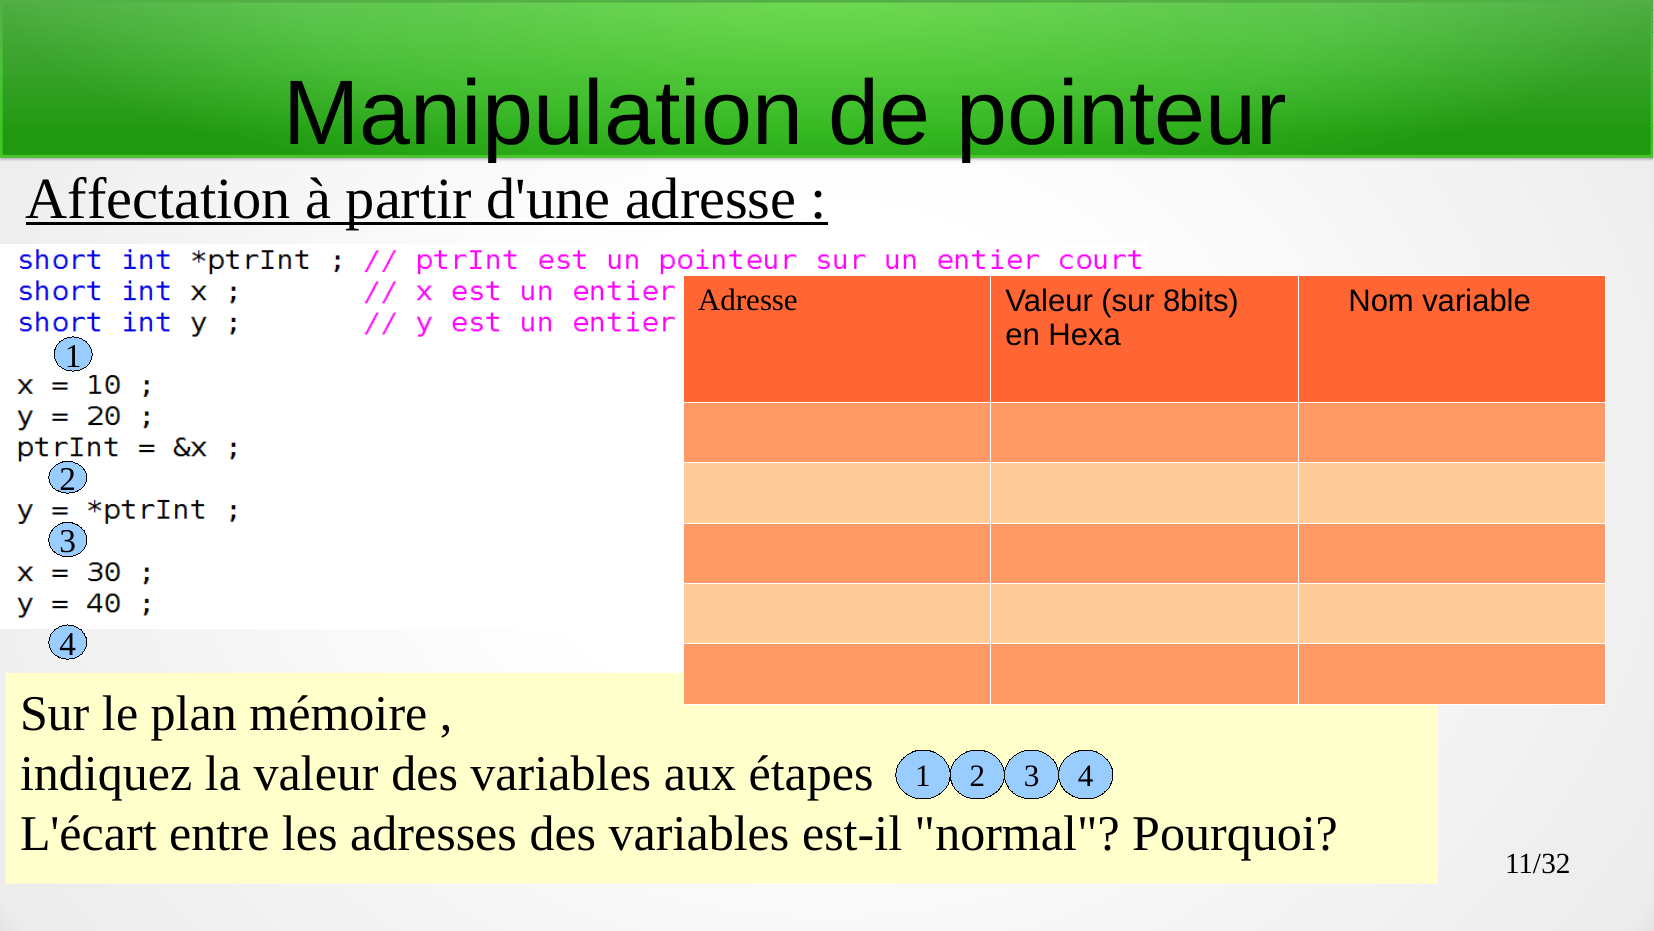

# Manipulation de pointeur
Affectation à partir d'une adresse :
| Adresse | Valeur (sur 8bits) en Hexa | Nom variable |
| --- | --- | --- |
| | | |
| | | |
| | | |
| | | |
| | | |
1
2
3
4
Sur le plan mémoire ,
indiquez la valeur des variables aux étapes
L'écart entre les adresses des variables est-il "normal"? Pourquoi?
1
2
3
4
11